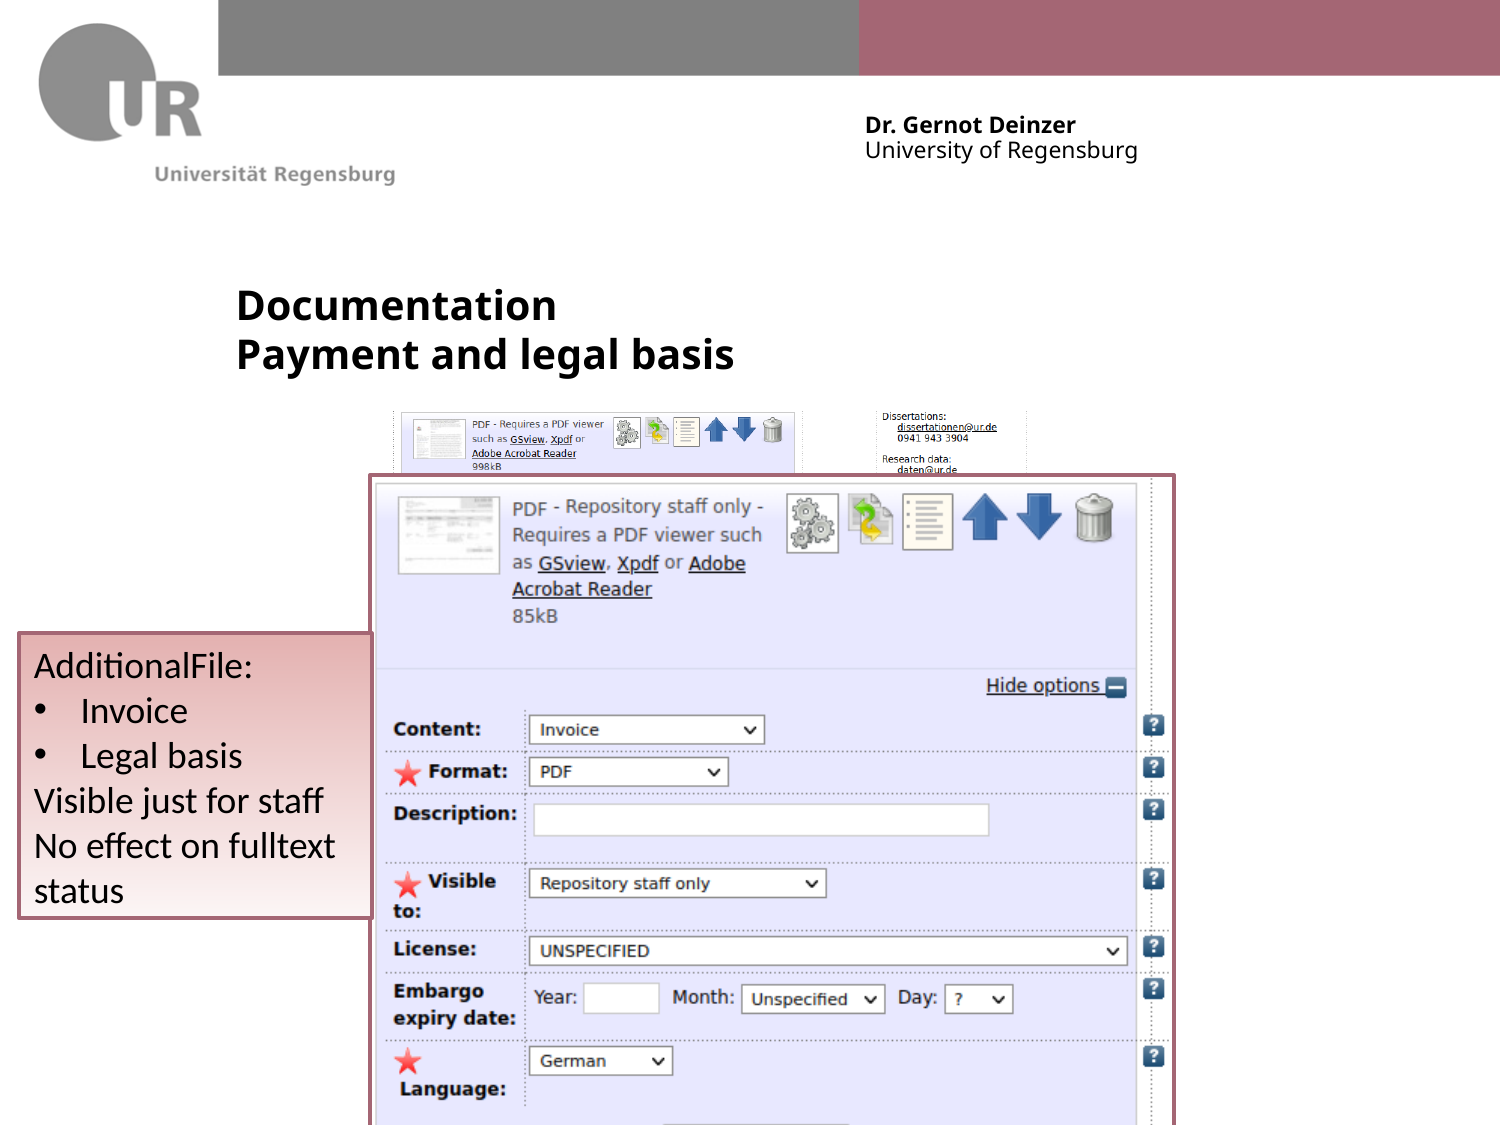

# Documentation Payment and legal basis
AdditionalFile:
Invoice
Legal basis
Visible just for staff
No effect on fulltext status